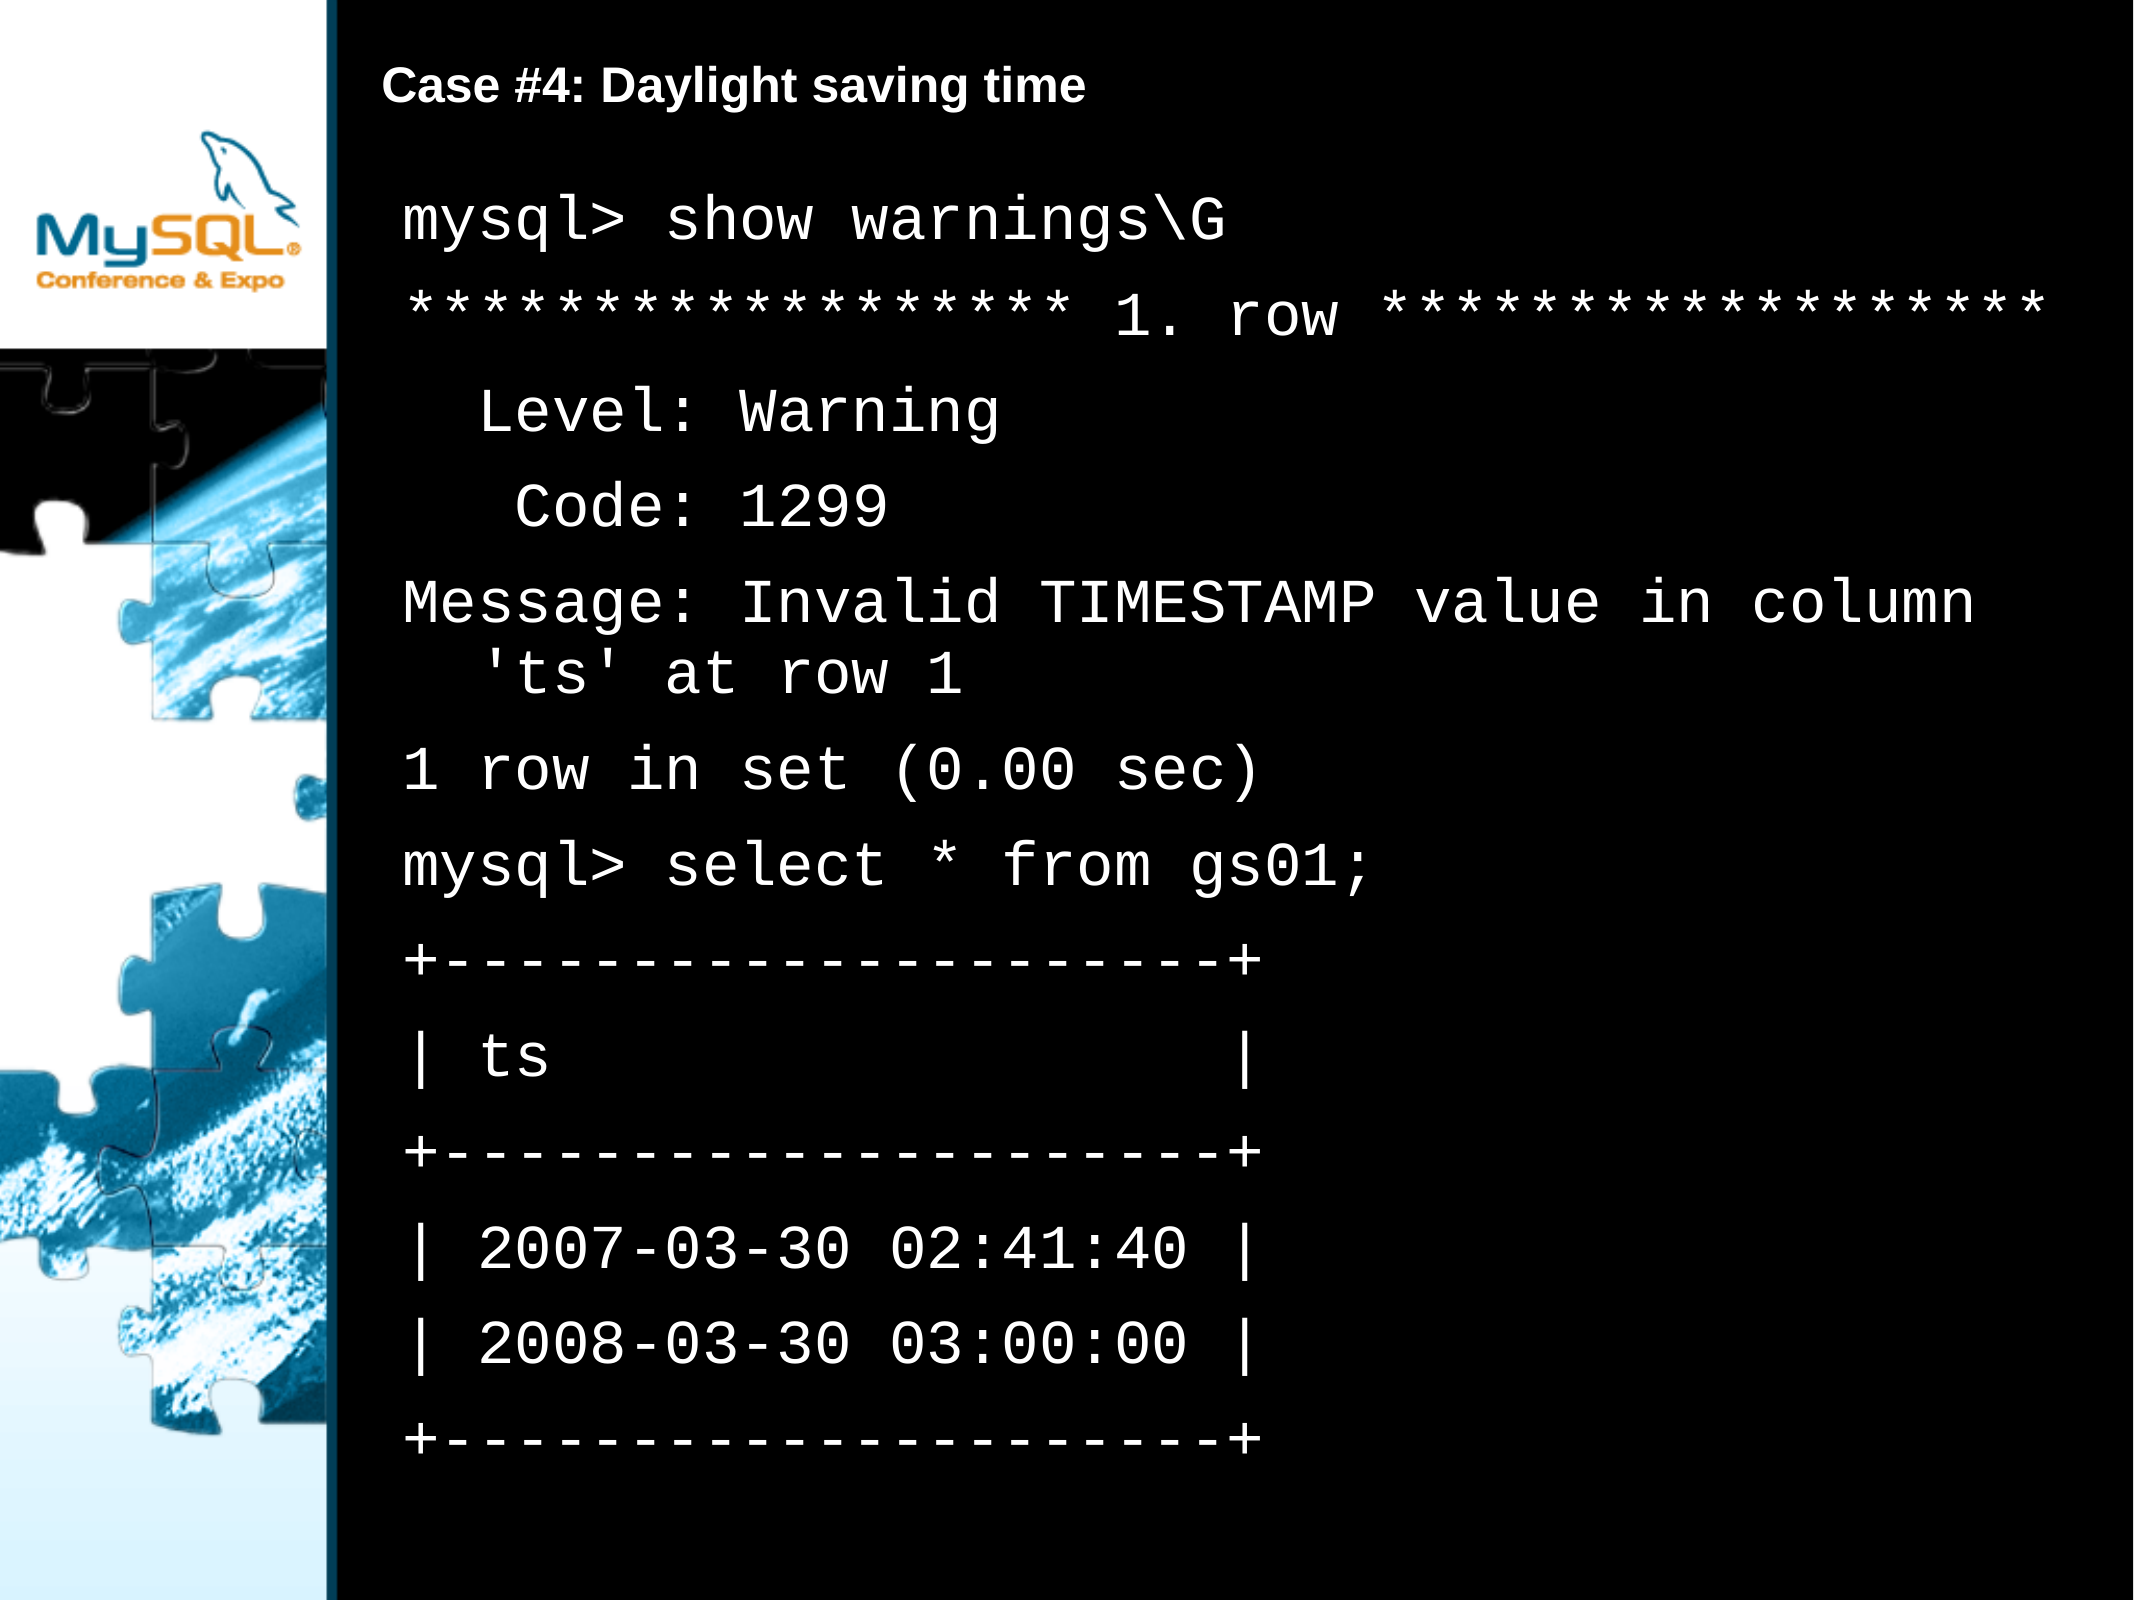

# Case #4: Daylight saving time
mysql> show warnings\G
****************** 1. row ******************
 Level: Warning
 Code: 1299
Message: Invalid TIMESTAMP value in column 'ts' at row 1
1 row in set (0.00 sec)
mysql> select * from gs01;
+---------------------+
| ts |
+---------------------+
| 2007-03-30 02:41:40 |
| 2008-03-30 03:00:00 |
+---------------------+